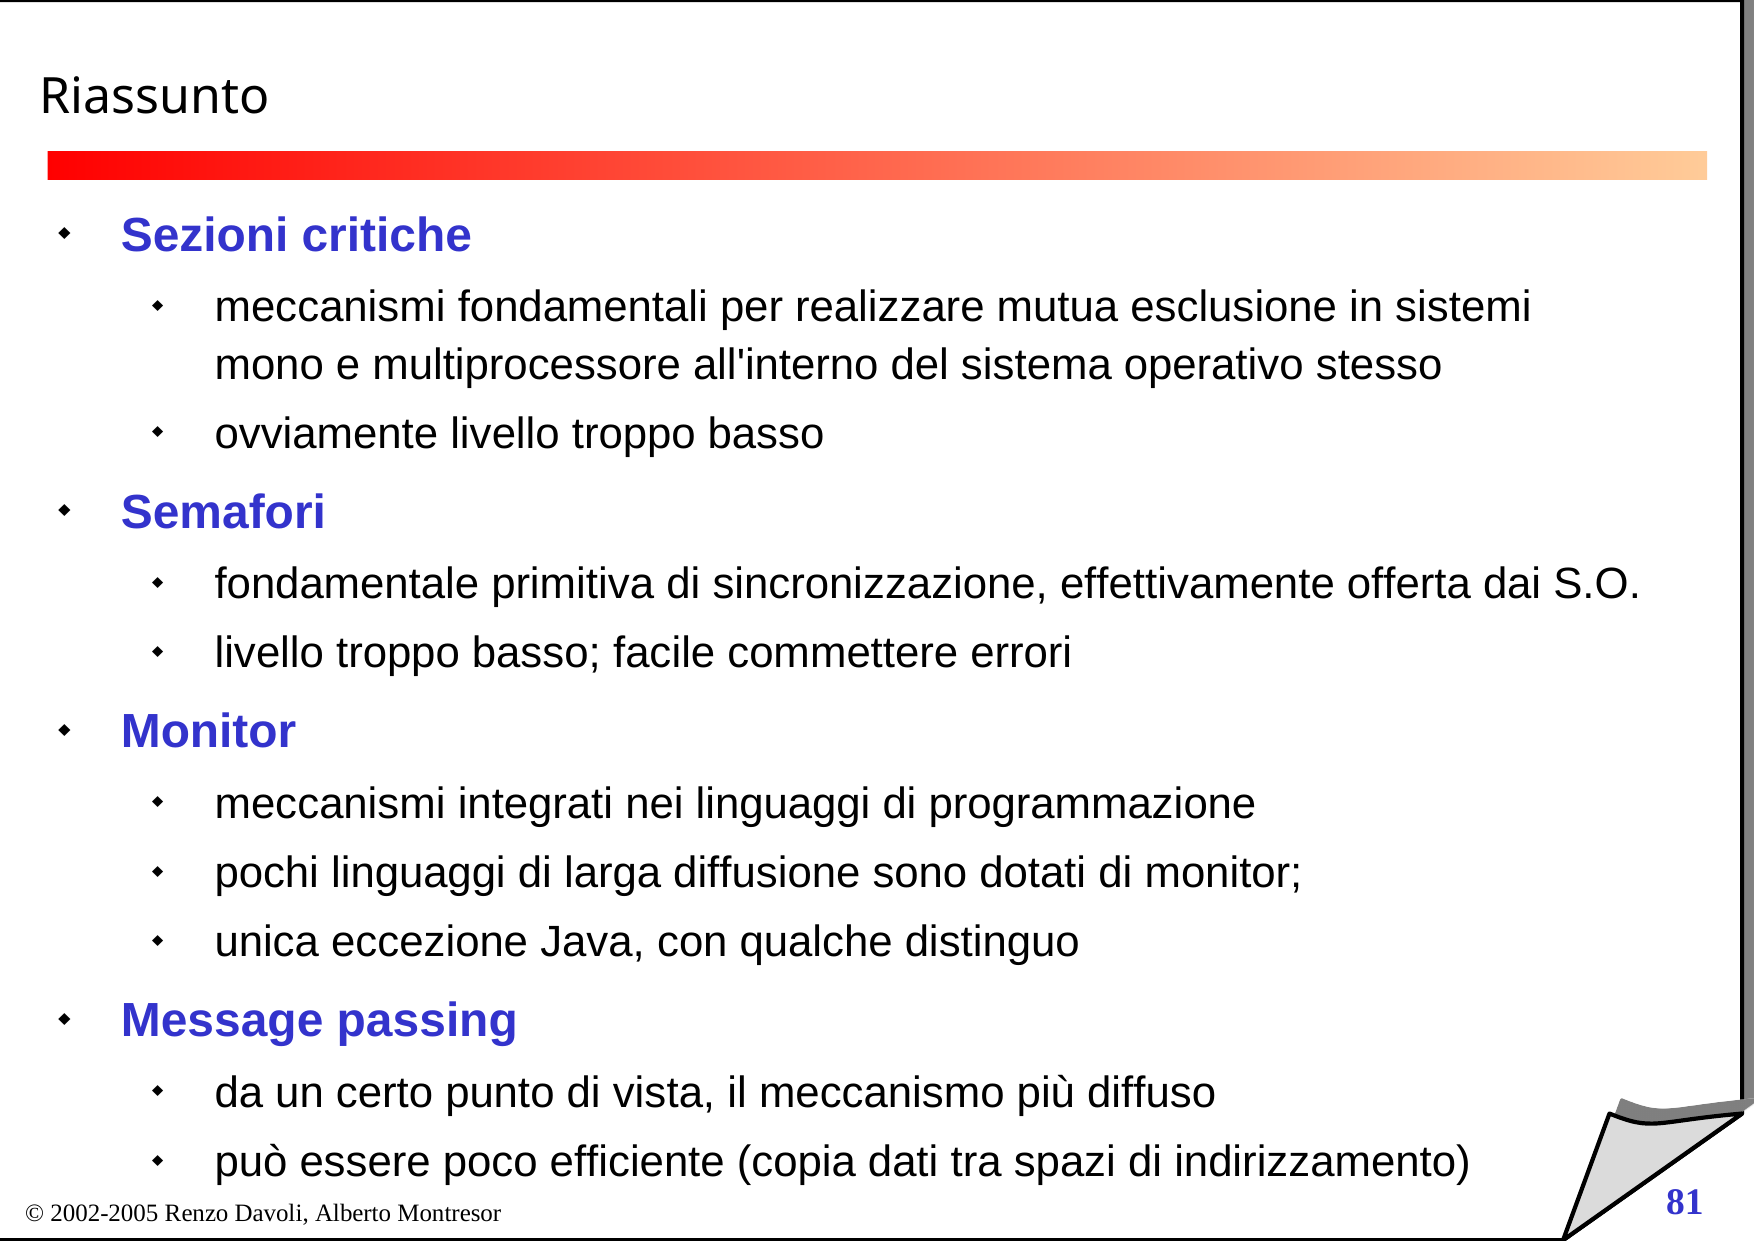

# Riassunto
Sezioni critiche
meccanismi fondamentali per realizzare mutua esclusione in sistemi
mono e multiprocessore all'interno del sistema operativo stesso
ovviamente livello troppo basso
Semafori
fondamentale primitiva di sincronizzazione, effettivamente offerta dai S.O.
livello troppo basso; facile commettere errori
Monitor
meccanismi integrati nei linguaggi di programmazione
pochi linguaggi di larga diffusione sono dotati di monitor;
unica eccezione Java, con qualche distinguo
Message passing
da un certo punto di vista, il meccanismo più diffuso
può essere poco efficiente (copia dati tra spazi di indirizzamento)